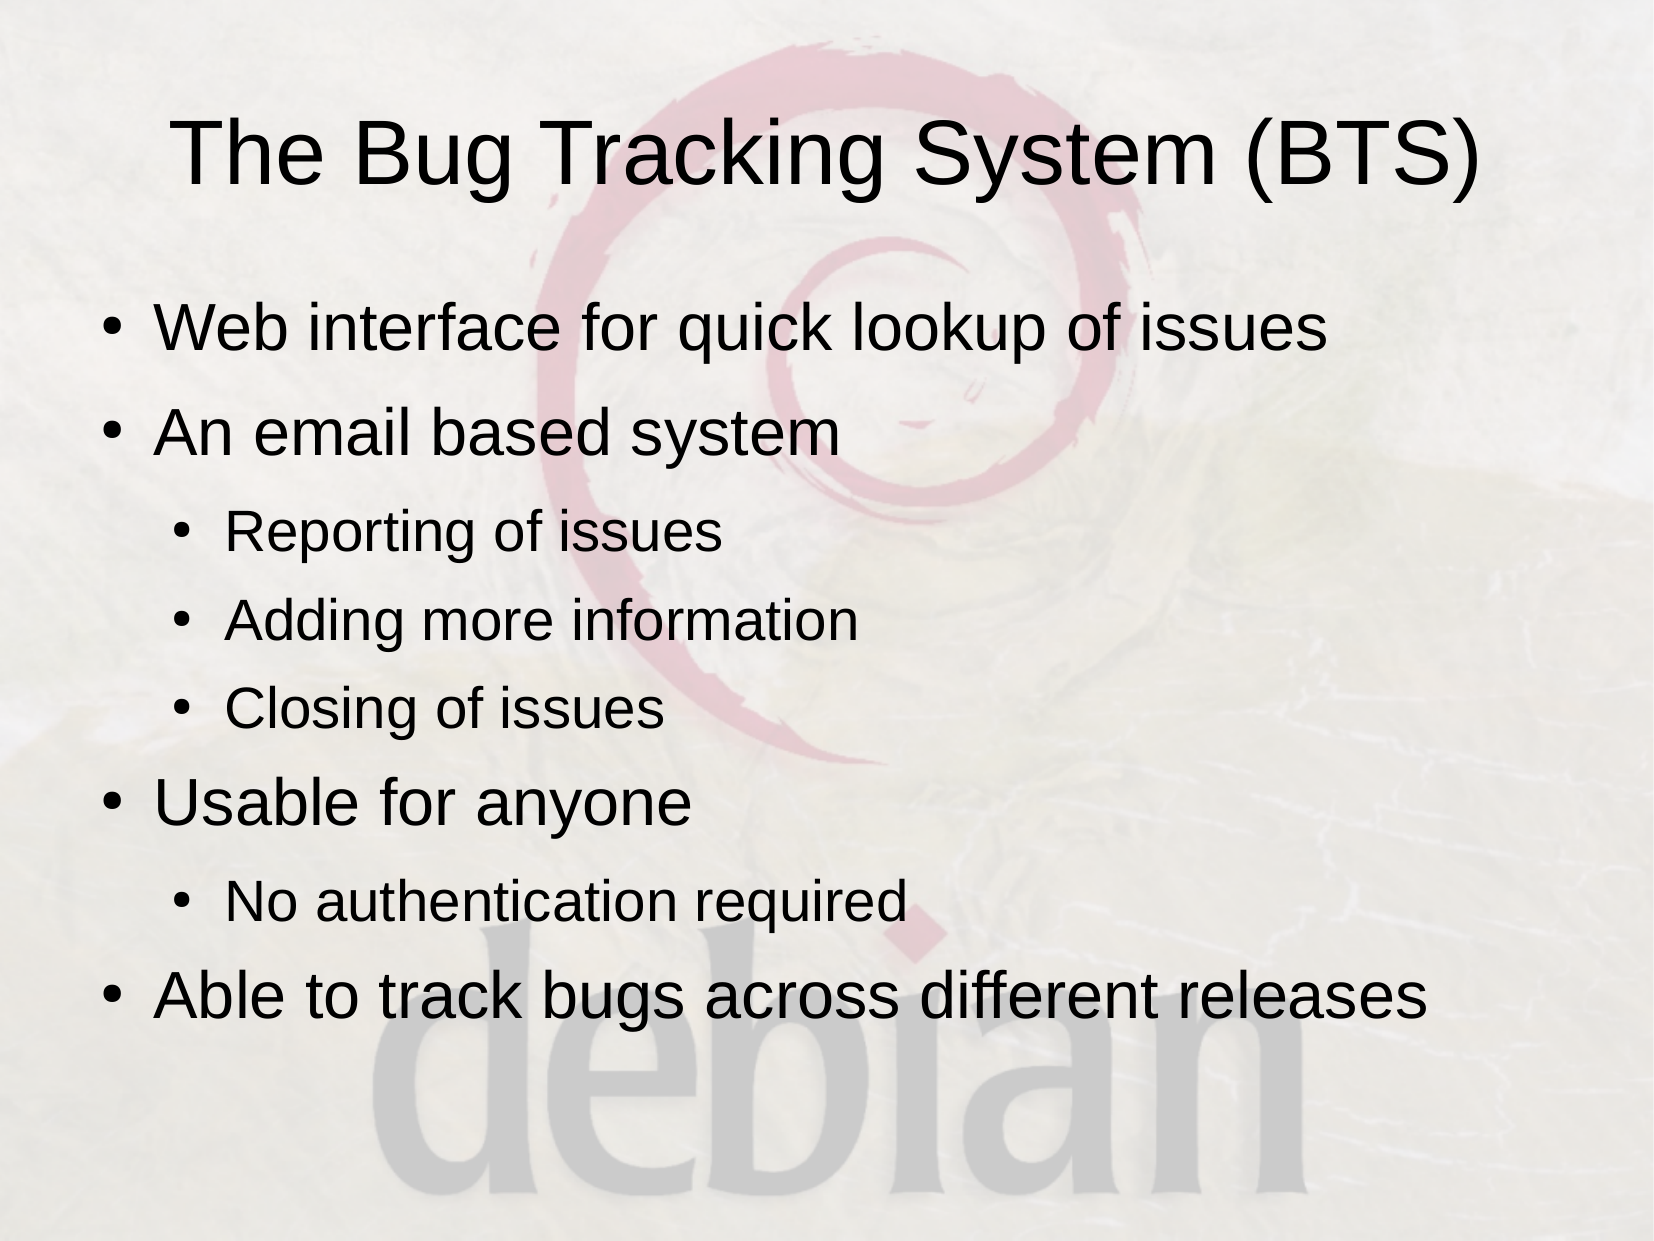

# The Bug Tracking System (BTS)
Web interface for quick lookup of issues
An email based system
Reporting of issues
Adding more information
Closing of issues
Usable for anyone
No authentication required
Able to track bugs across different releases